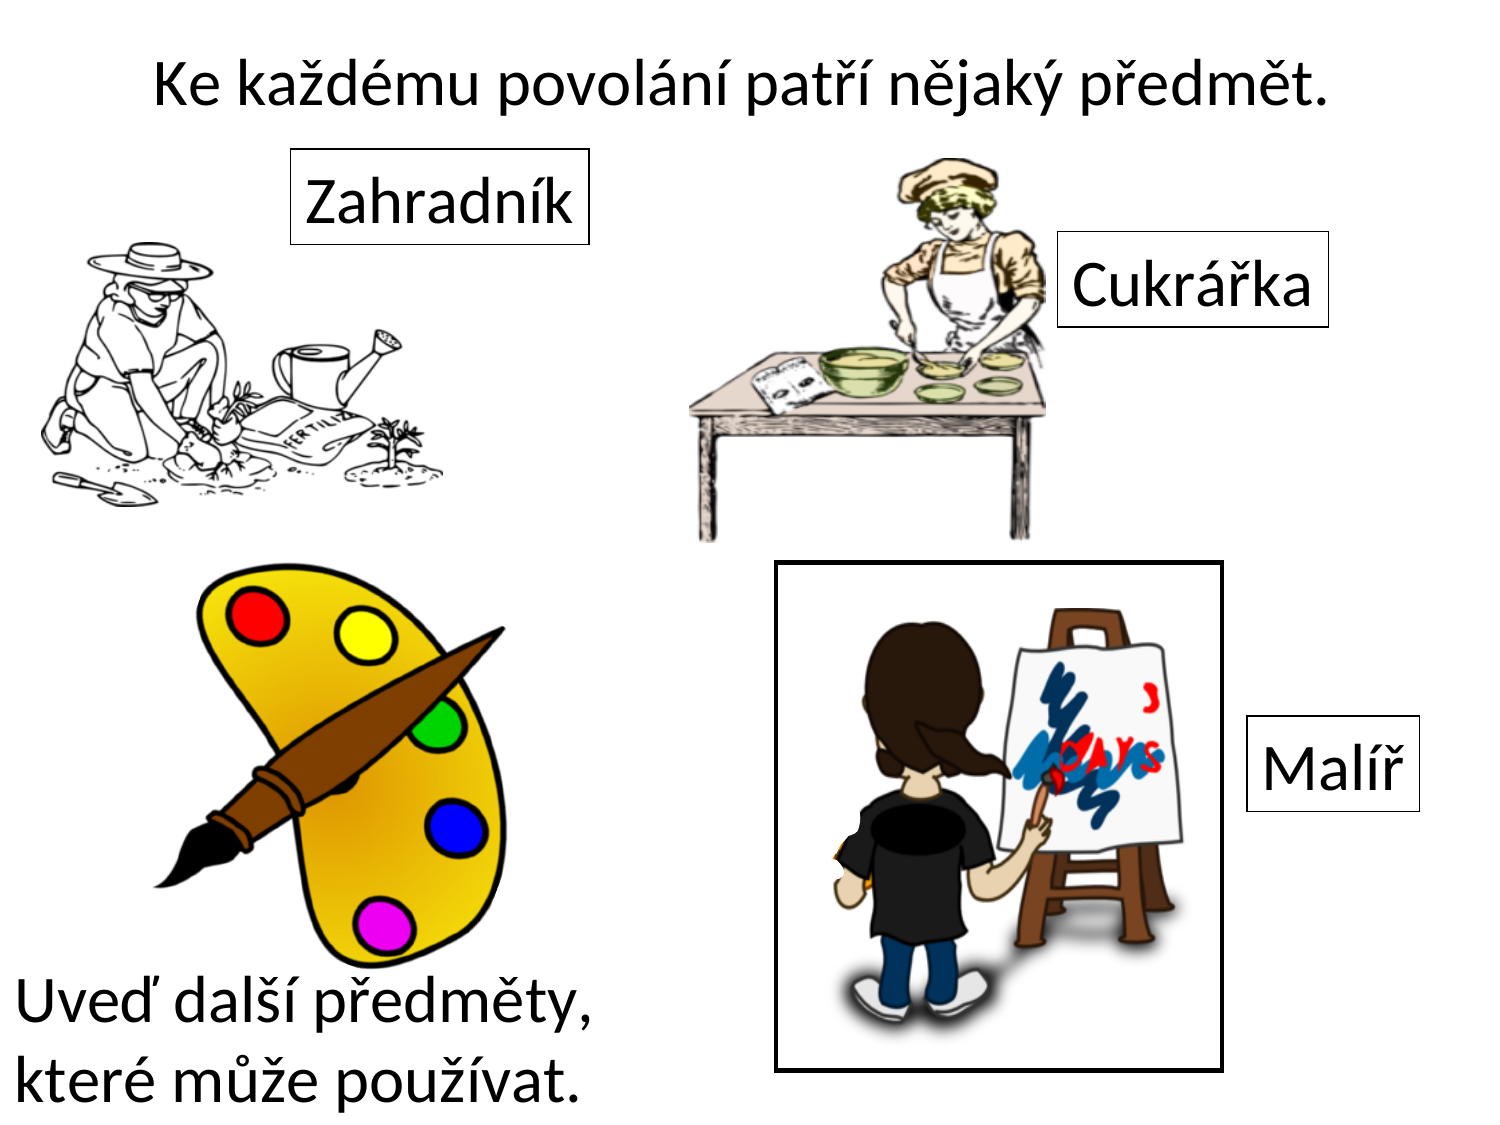

Ke každému povolání patří nějaký předmět.
Zahradník
Cukrářka
Malíř
Uveď další předměty,
které může používat.